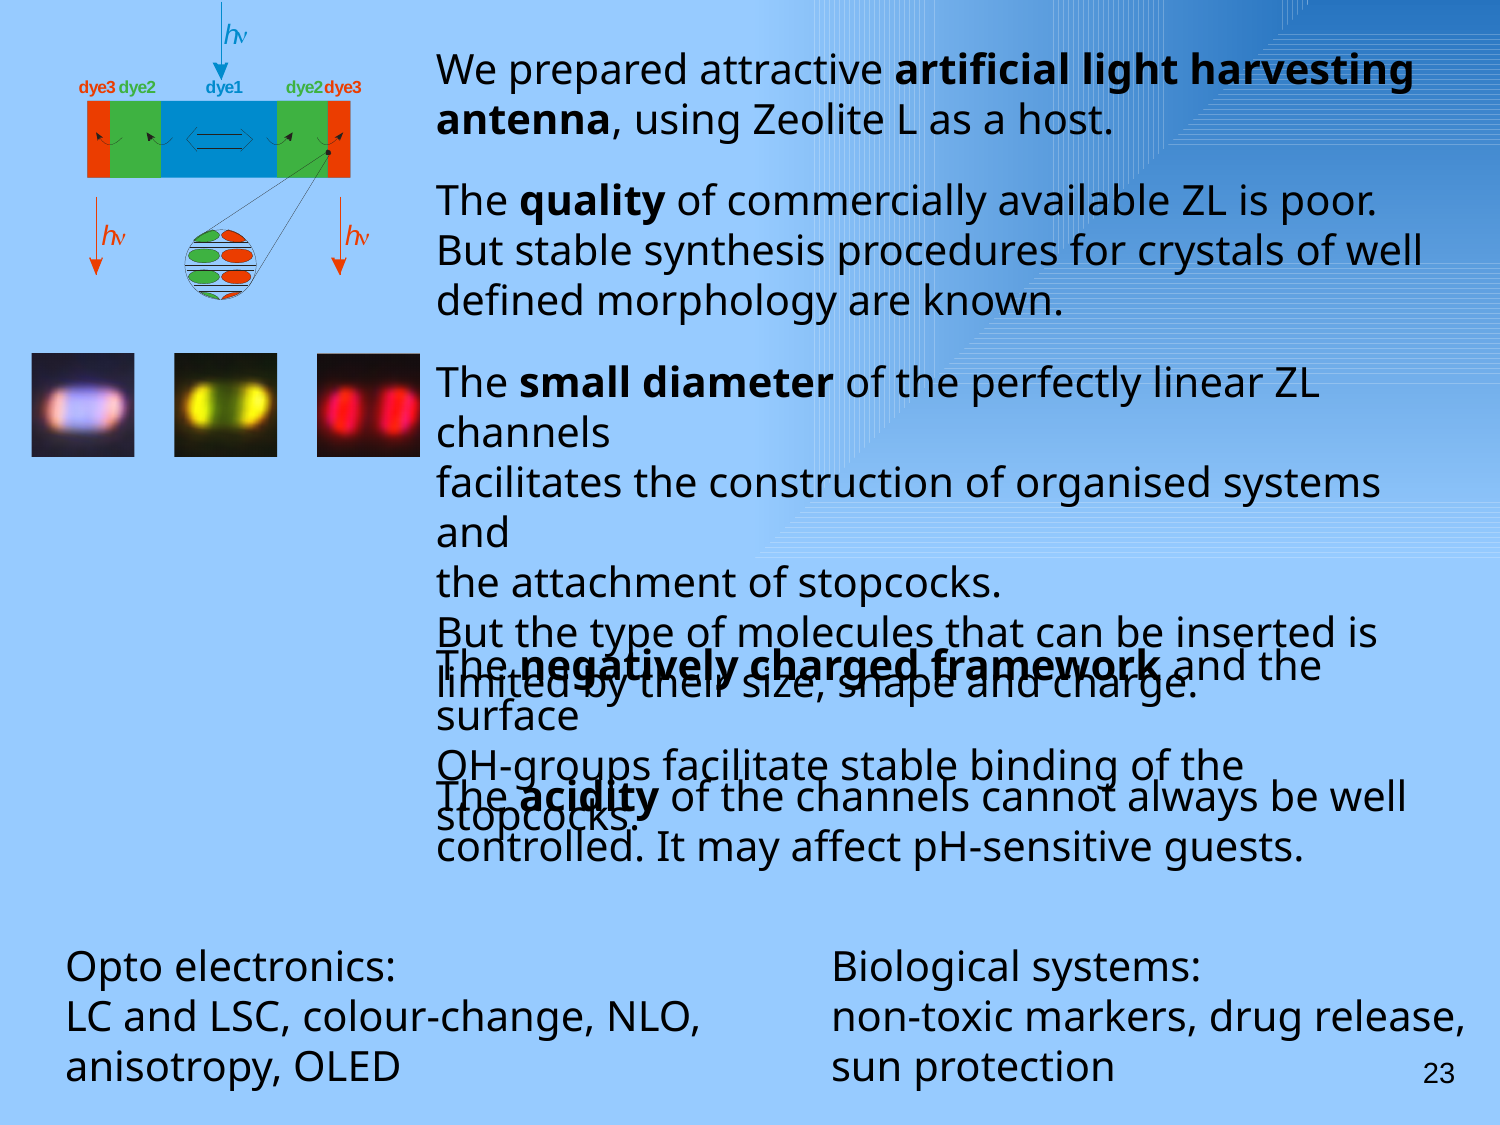

We prepared attractive artificial light harvesting
antenna, using Zeolite L as a host.
The quality of commercially available ZL is poor.
But stable synthesis procedures for crystals of well defined morphology are known.
The small diameter of the perfectly linear ZL channels
facilitates the construction of organised systems and
the attachment of stopcocks.
But the type of molecules that can be inserted is
limited by their size, shape and charge.
The negatively charged framework and the surface
OH-groups facilitate stable binding of the stopcocks.
The acidity of the channels cannot always be well controlled. It may affect pH-sensitive guests.
Opto electronics:
LC and LSC, colour-change, NLO,
anisotropy, OLED
Biological systems:
non-toxic markers, drug release,
sun protection